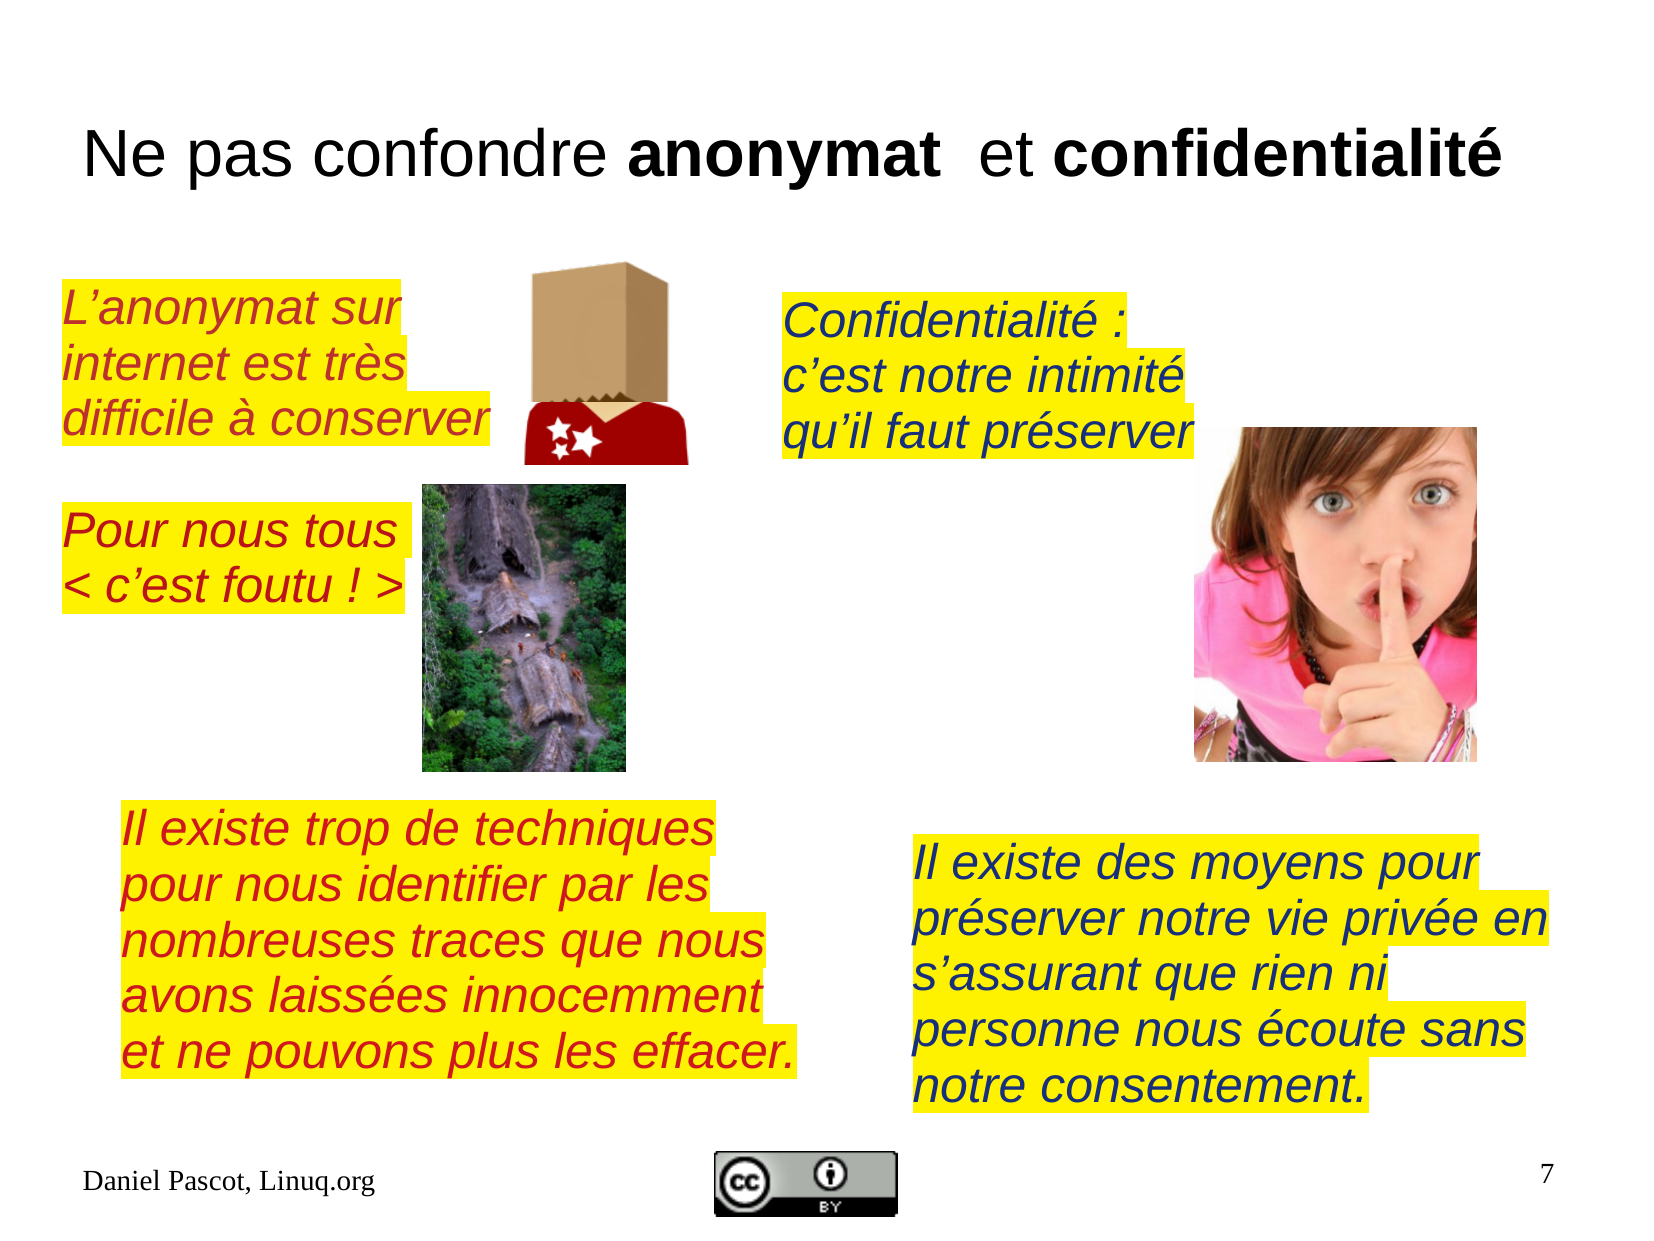

# Ne pas confondre anonymat  et confidentialité
L’anonymat sur internet est très difficile à conserver
Pour nous tous
< c’est foutu ! >
Confidentialité : c’est notre intimité qu’il faut préserver
Il existe trop de techniques pour nous identifier par les nombreuses traces que nous avons laissées innocemment et ne pouvons plus les effacer.
Il existe des moyens pour préserver notre vie privée en s’assurant que rien ni personne nous écoute sans notre consentement.
7
15-08- 2018